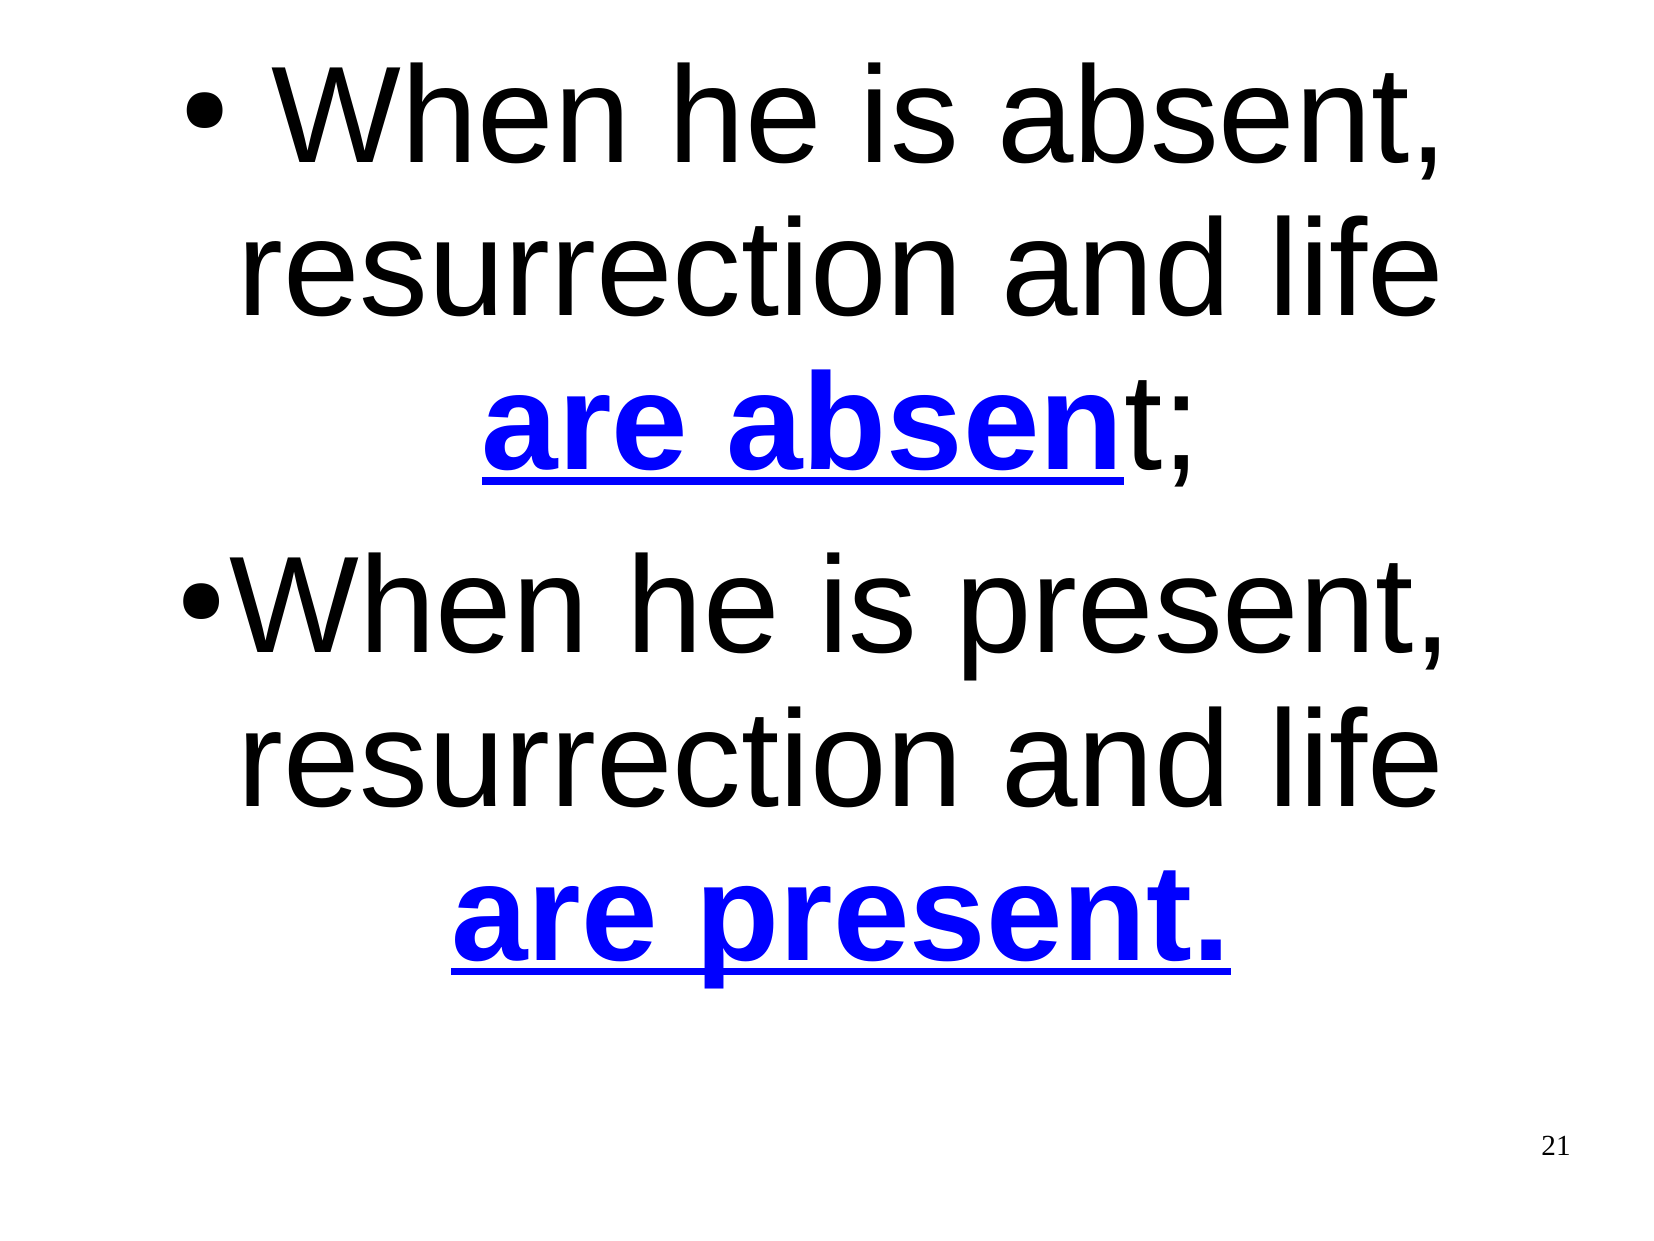

# When he is absent, resurrection and life are absent;
When he is present,
resurrection and life
are present.
21